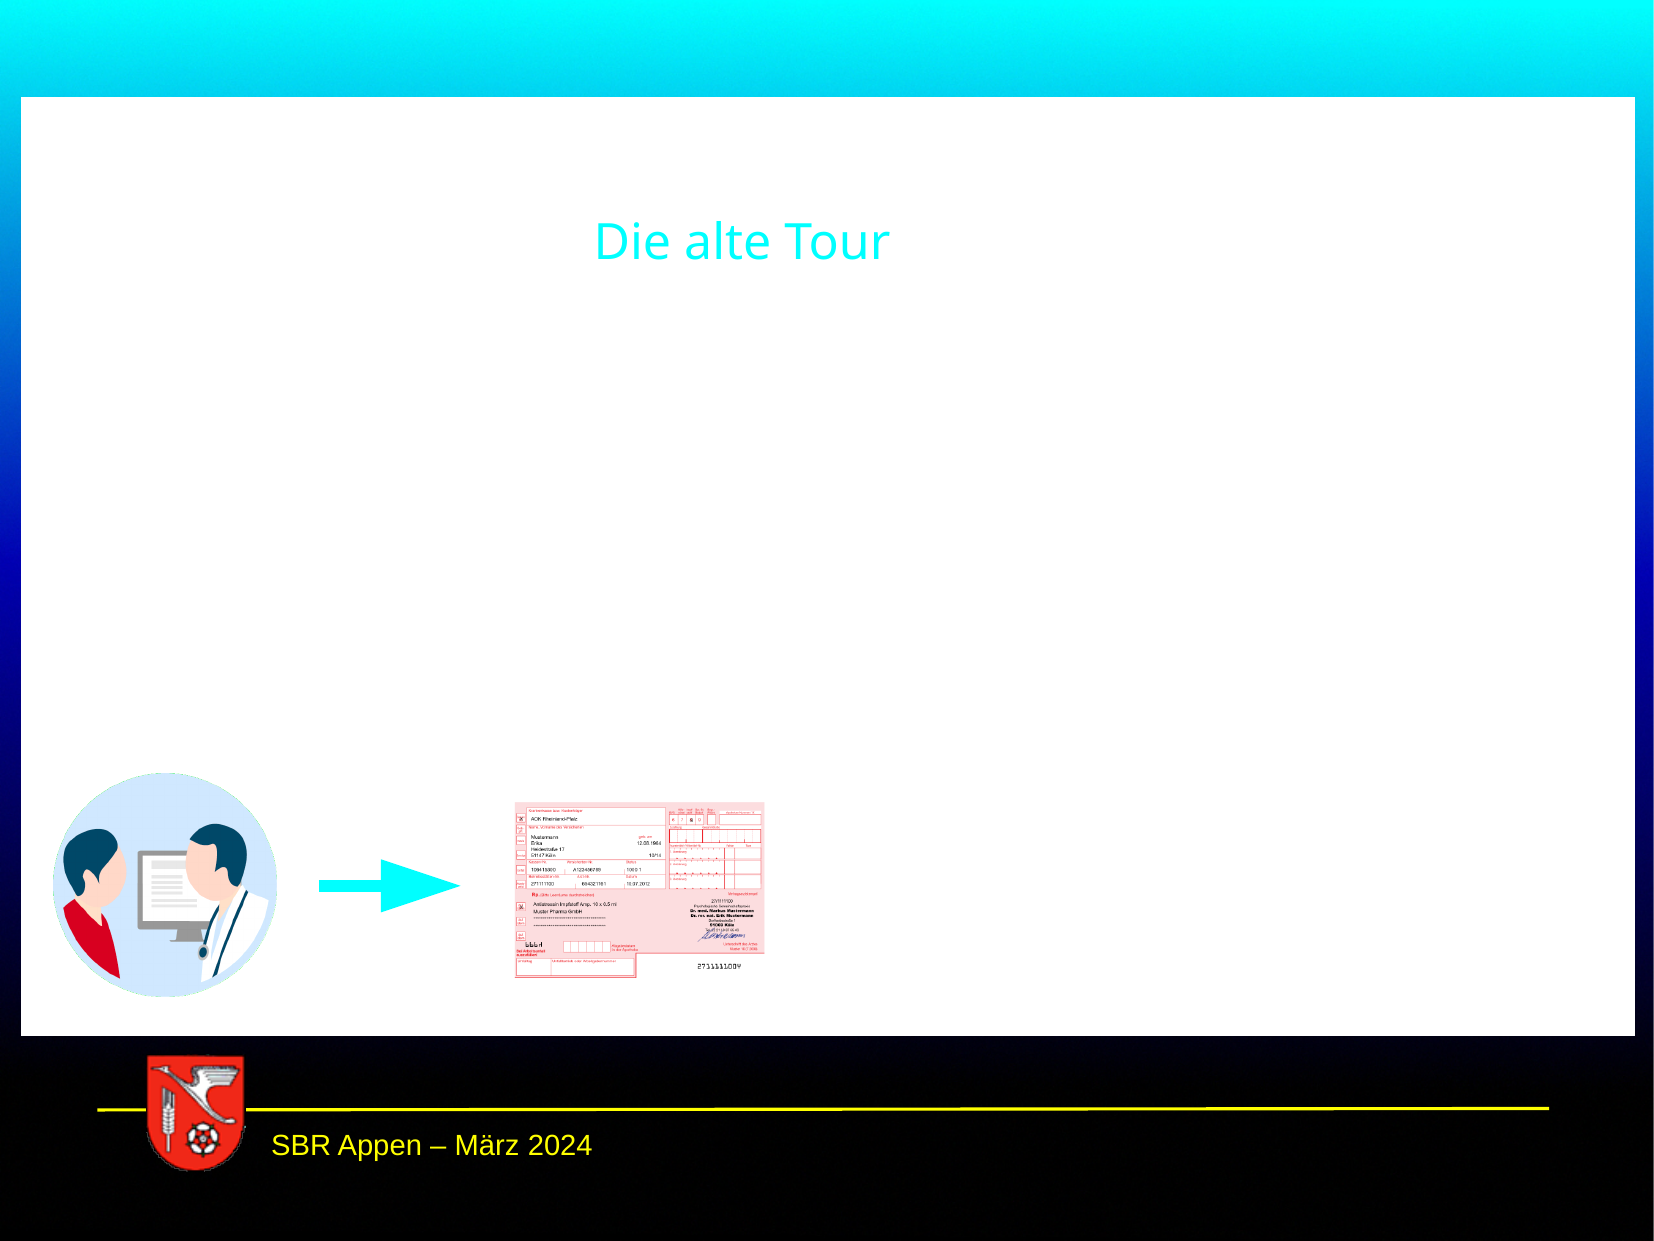

Die alte Tour
SBR Appen – März 2024